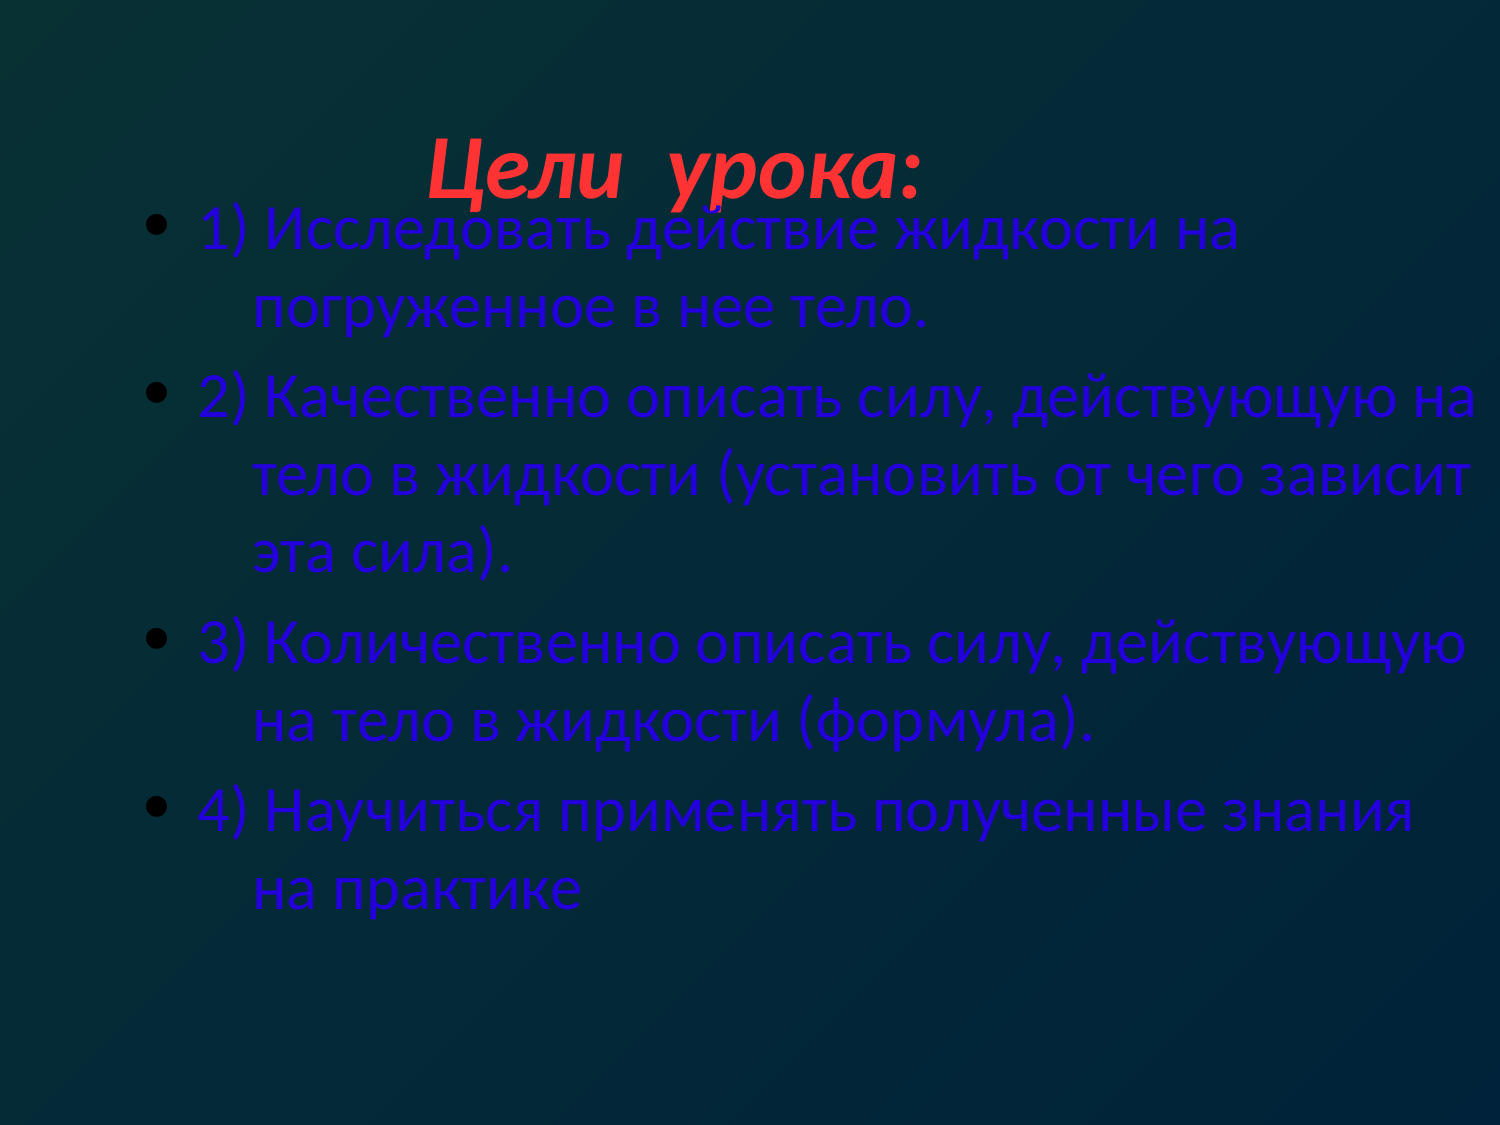

# Цели урока:
1) Исследовать действие жидкости на погруженное в нее тело.
2) Качественно описать силу, действующую на тело в жидкости (установить от чего зависит эта сила).
3) Количественно описать силу, действующую на тело в жидкости (формула).
4) Научиться применять полученные знания на практике